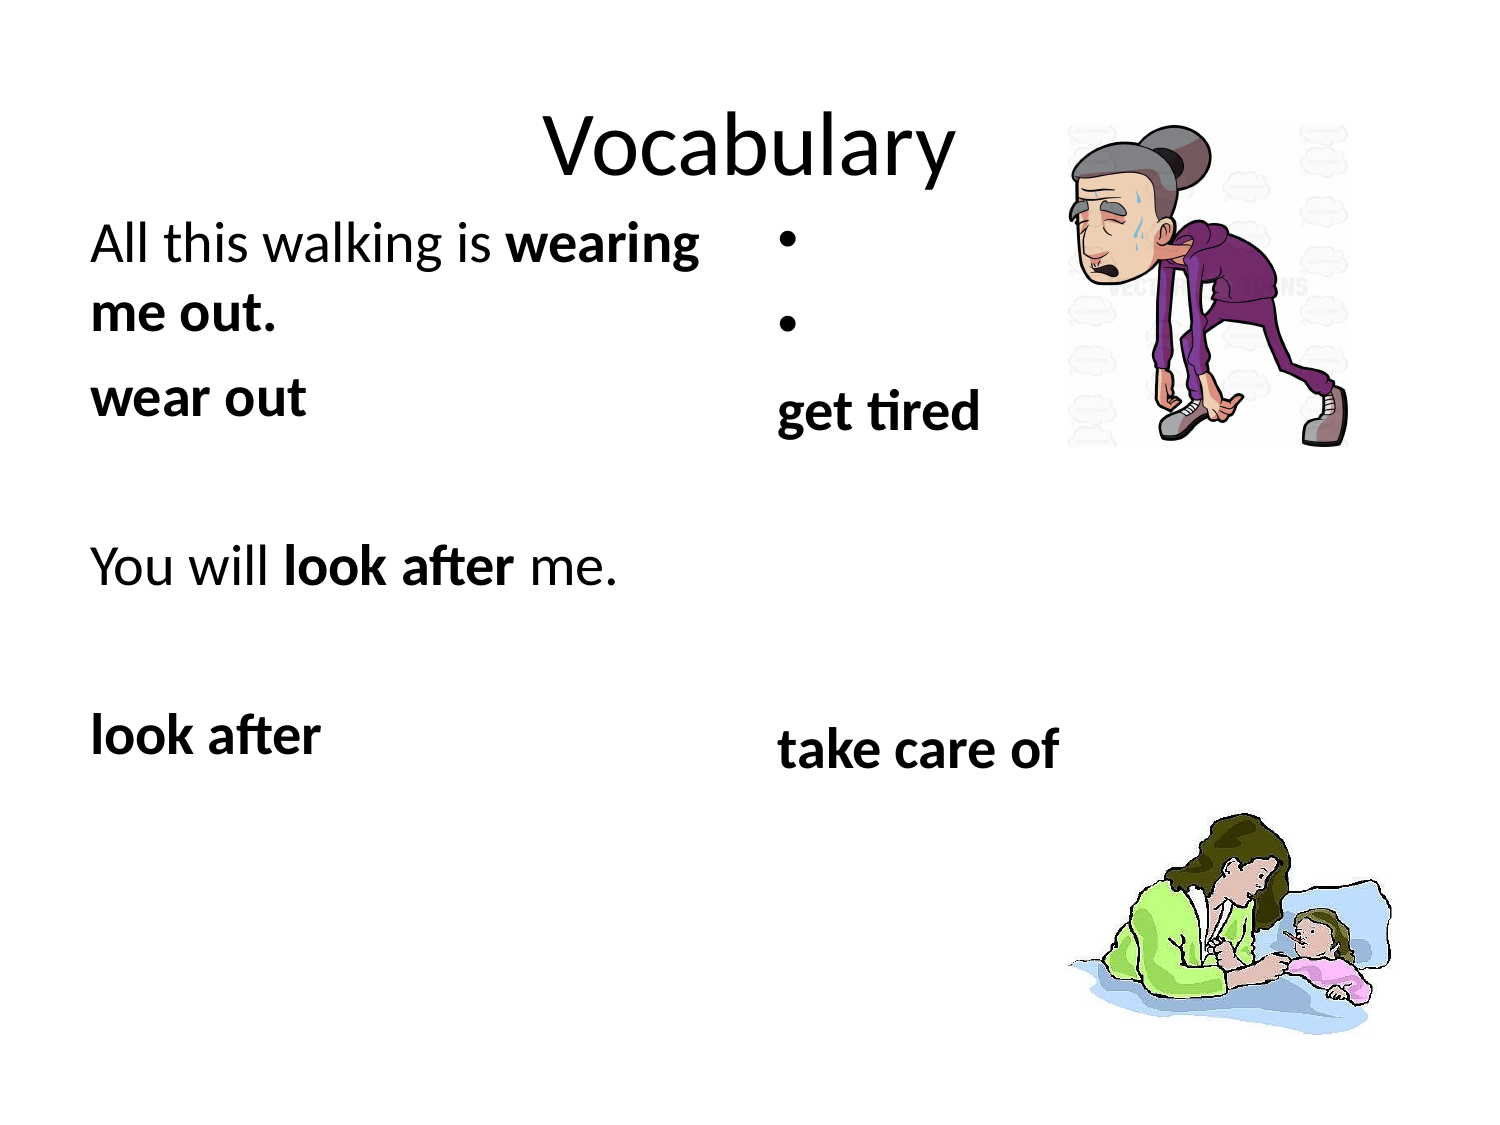

# Vocabulary
All this walking is wearing me out.
wear out
You will look after me.
look after
get tired
take care of